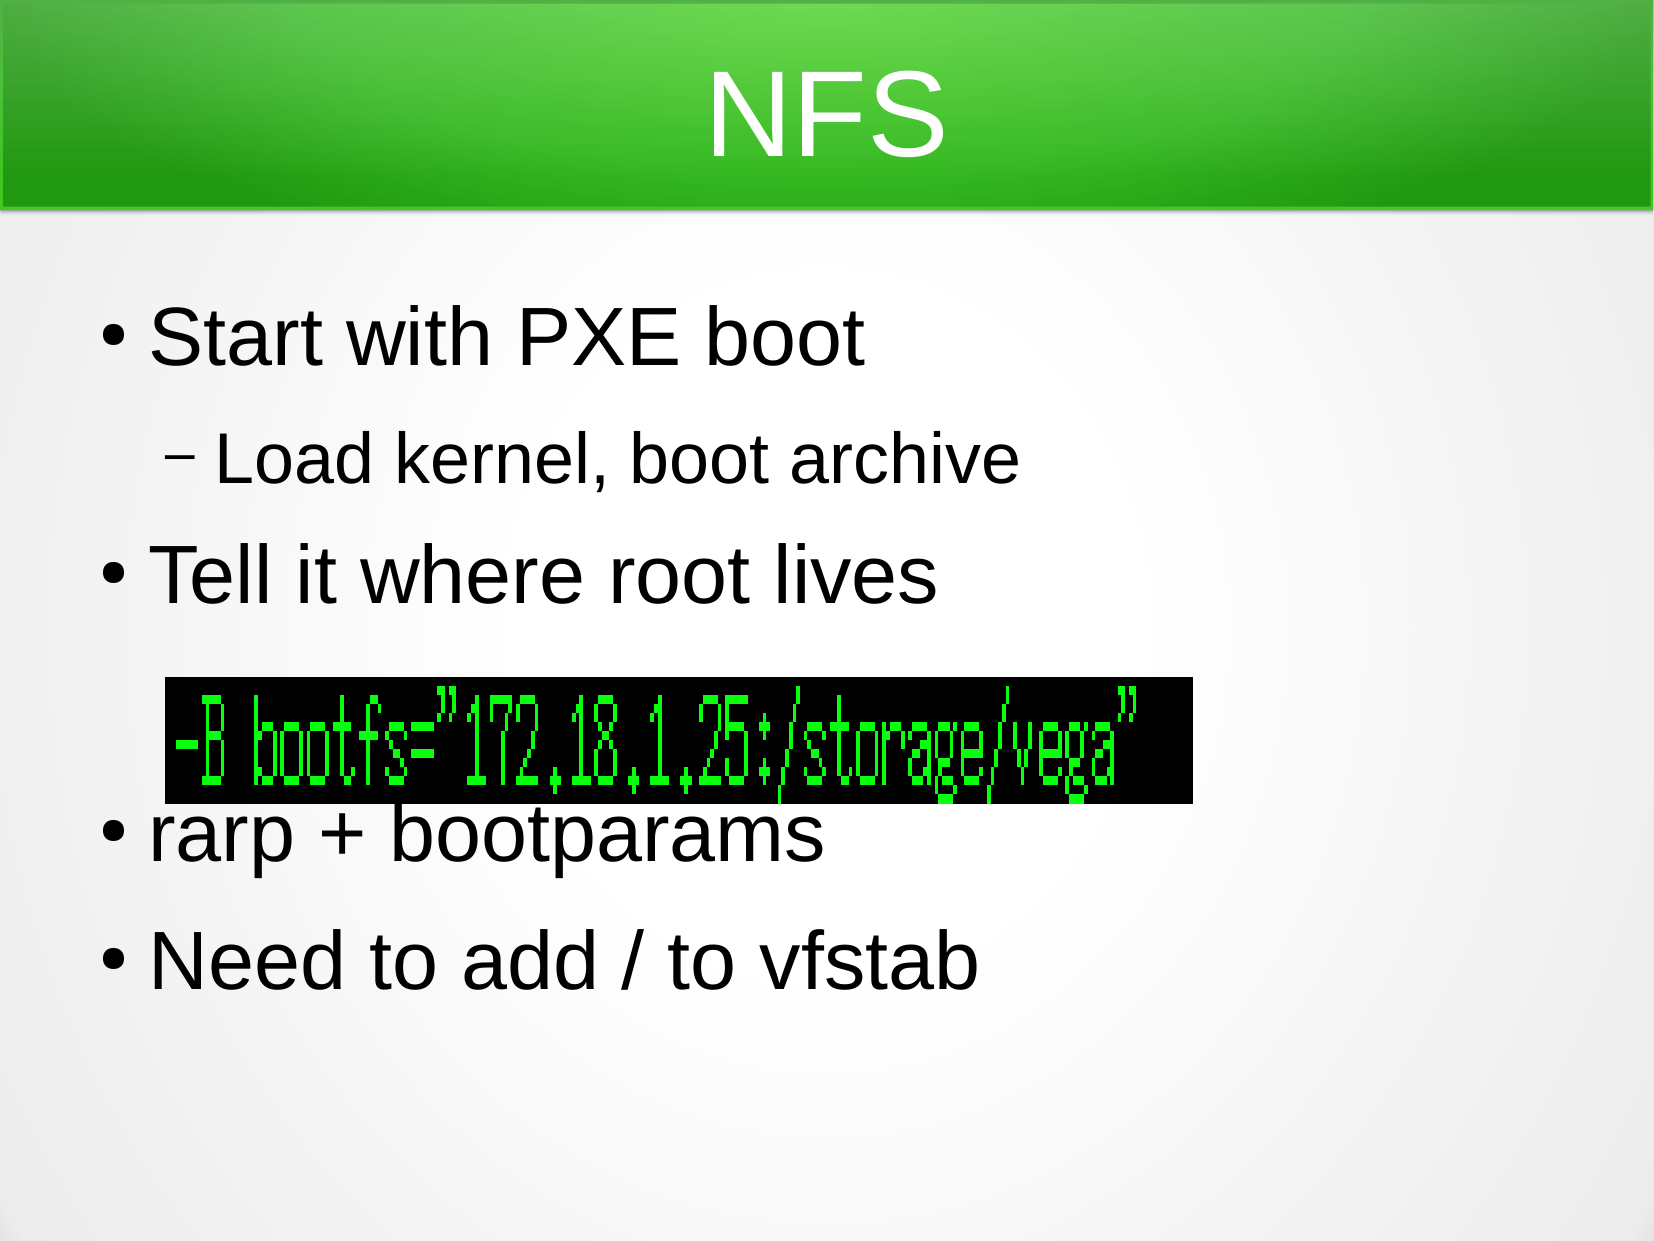

# NFS
Start with PXE boot
Load kernel, boot archive
Tell it where root lives
rarp + bootparams
Need to add / to vfstab